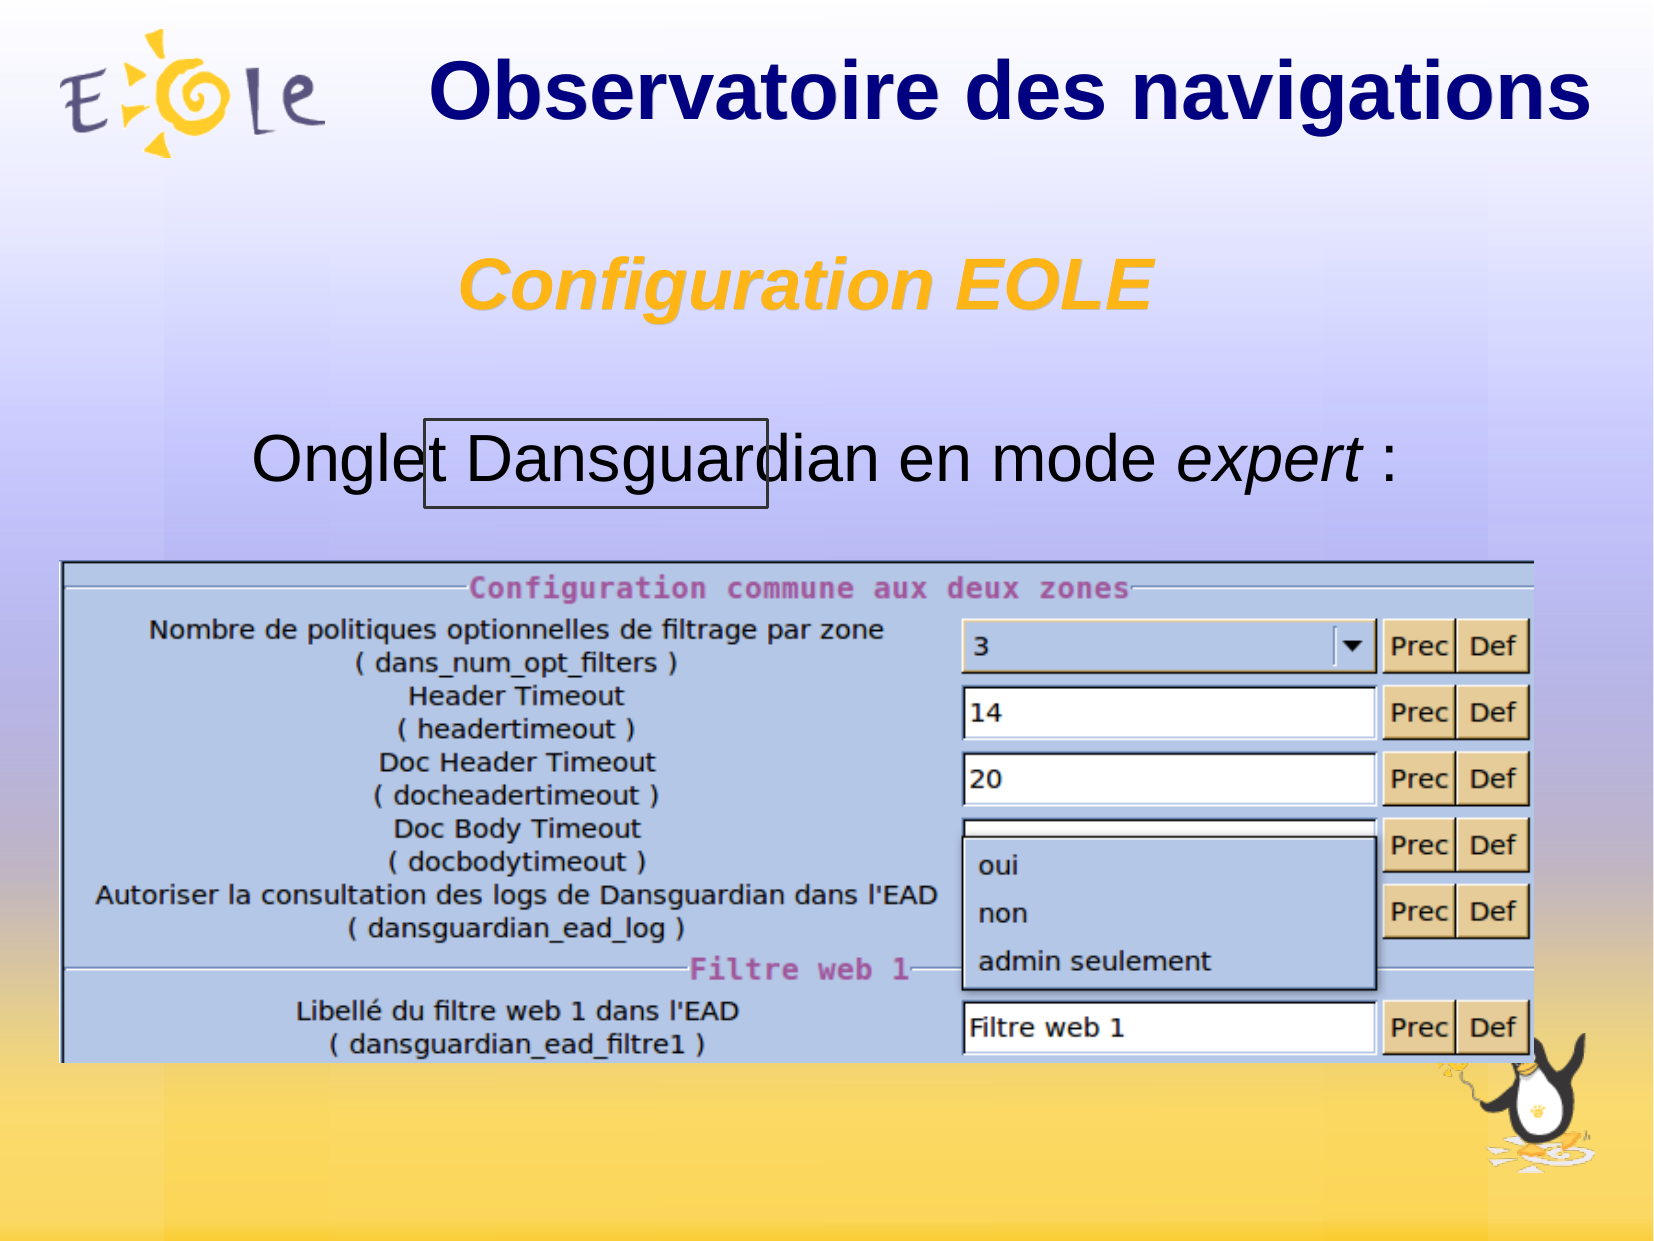

Observatoire des navigations
Configuration EOLE
Onglet Dansguardian en mode expert :